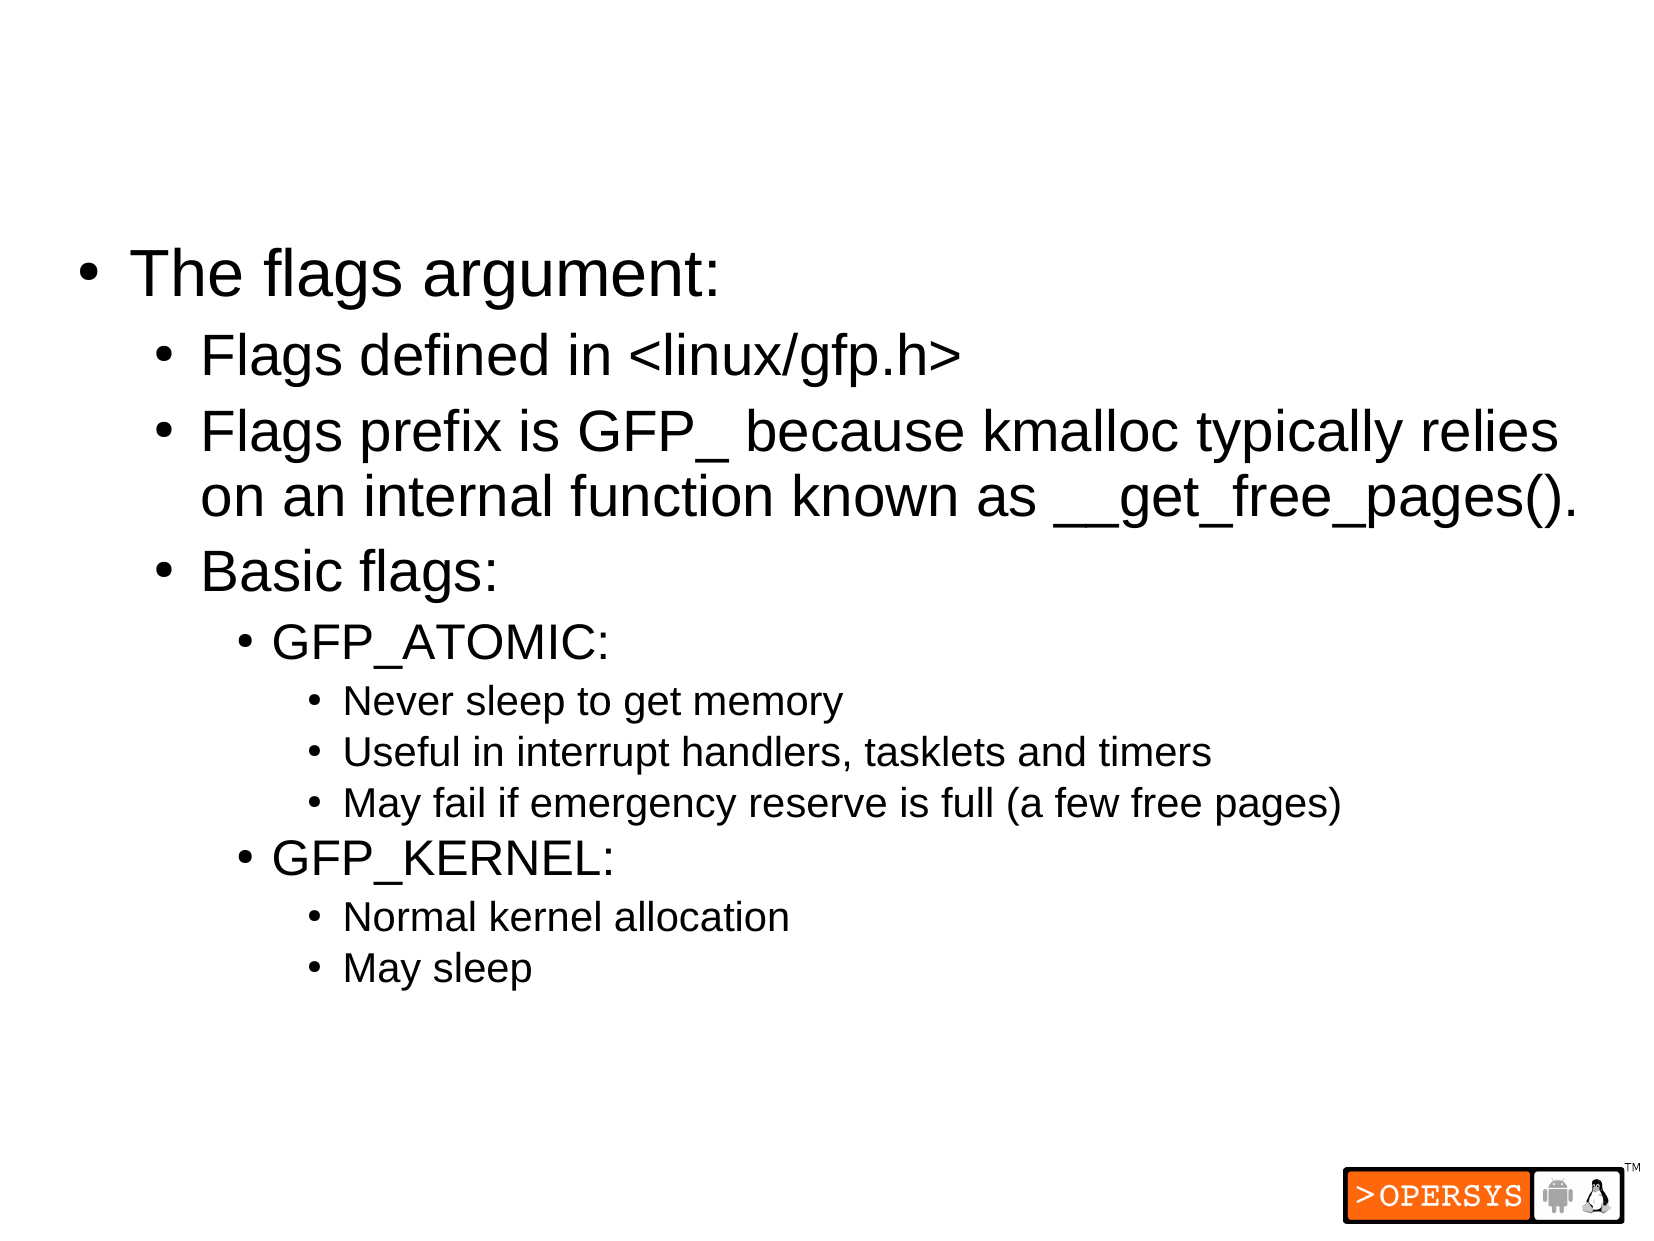

# The flags argument:
Flags defined in <linux/gfp.h>
Flags prefix is GFP_ because kmalloc typically relies on an internal function known as __get_free_pages().
Basic flags:
GFP_ATOMIC:
Never sleep to get memory
Useful in interrupt handlers, tasklets and timers
May fail if emergency reserve is full (a few free pages)
GFP_KERNEL:
Normal kernel allocation
May sleep